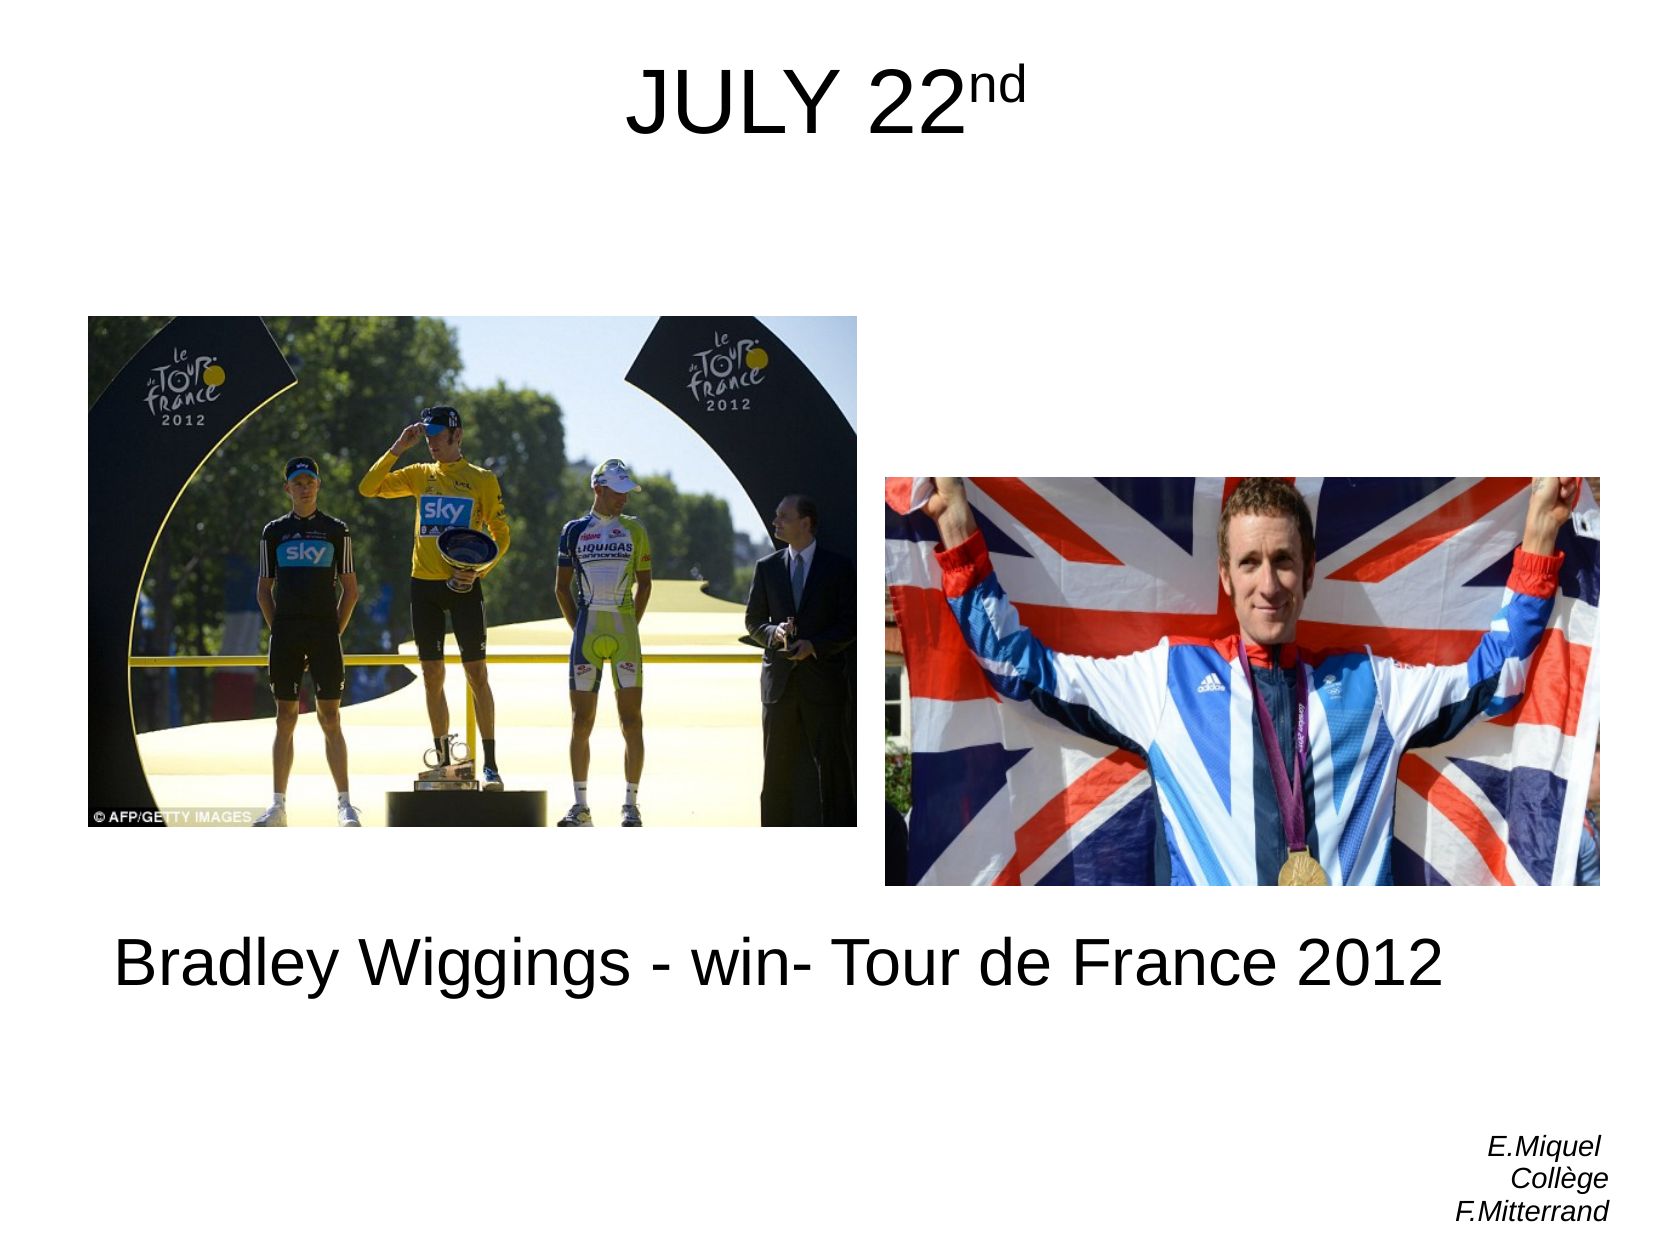

# JULY 22nd
 Bradley Wiggings - win- Tour de France 2012
E.Miquel
Collège F.Mitterrand